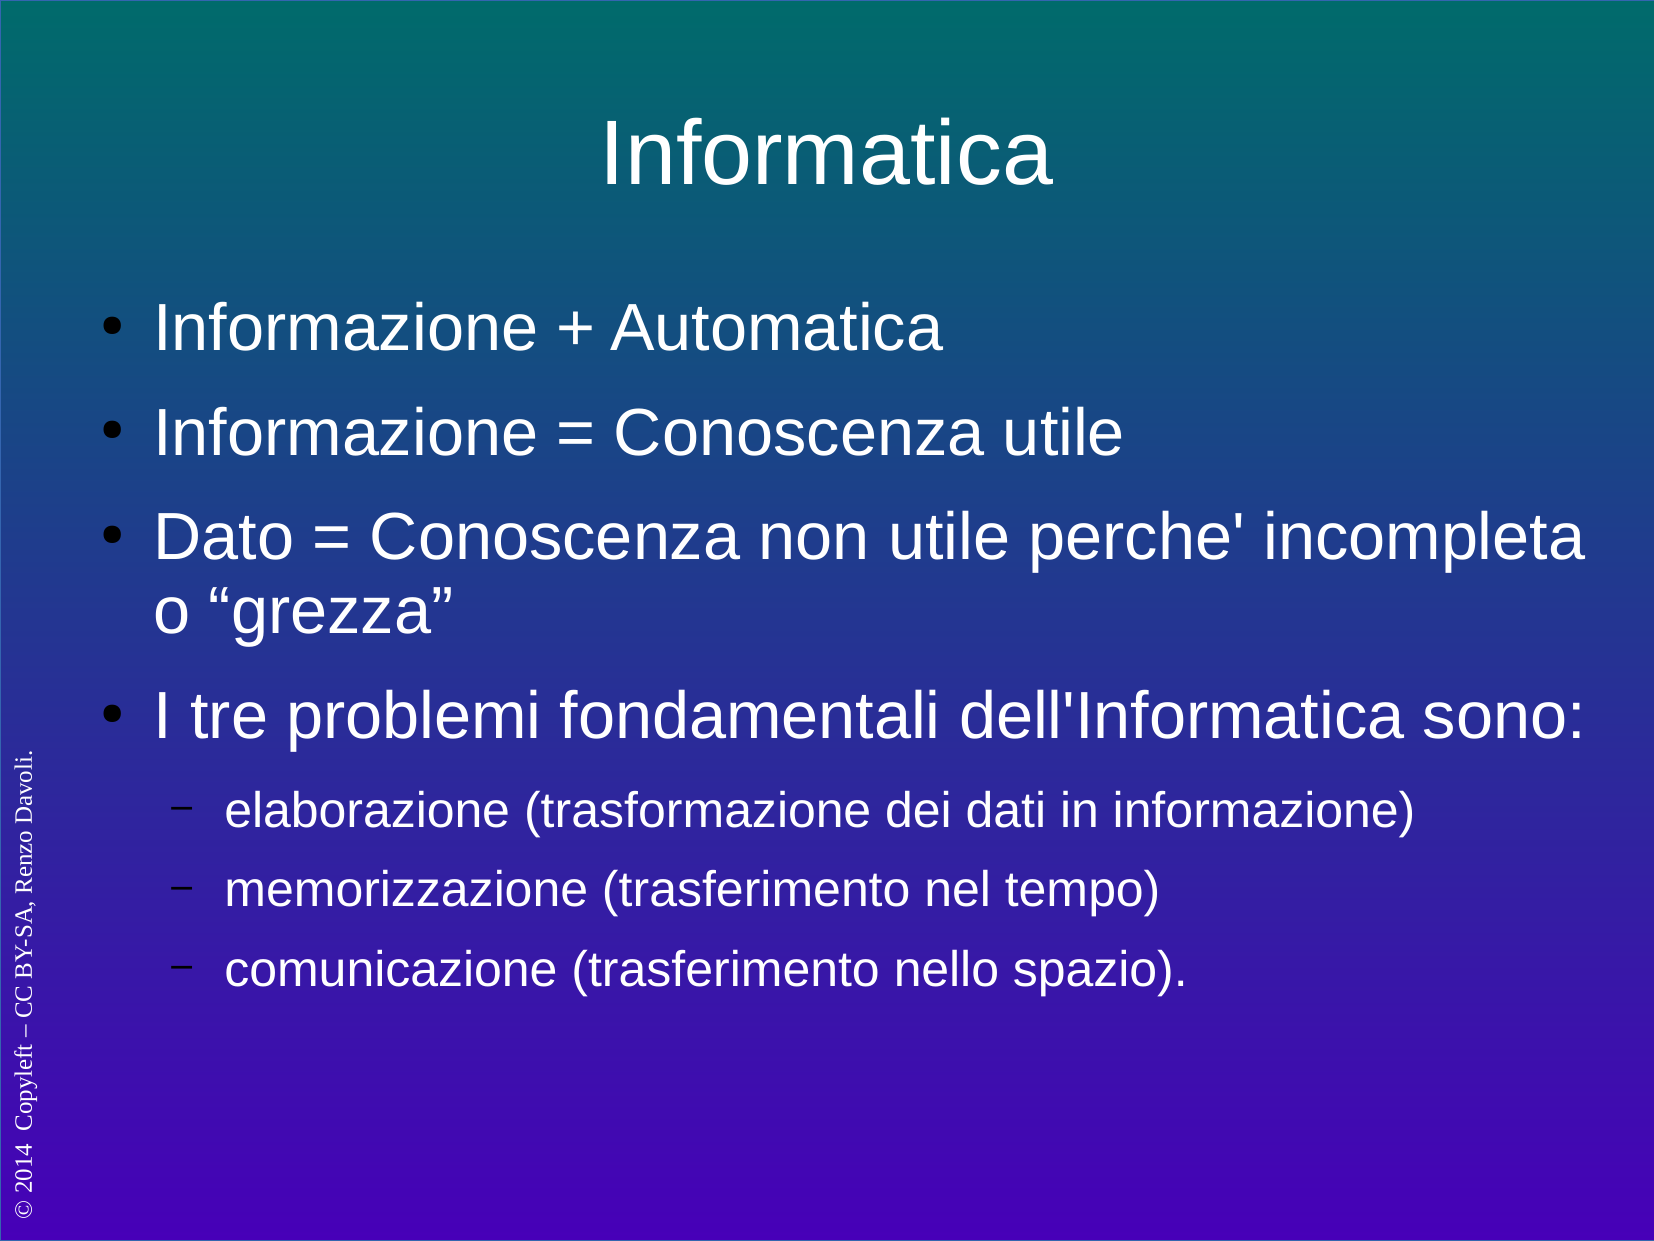

# Informatica
Informazione + Automatica
Informazione = Conoscenza utile
Dato = Conoscenza non utile perche' incompleta o “grezza”
I tre problemi fondamentali dell'Informatica sono:
elaborazione (trasformazione dei dati in informazione)
memorizzazione (trasferimento nel tempo)
comunicazione (trasferimento nello spazio).